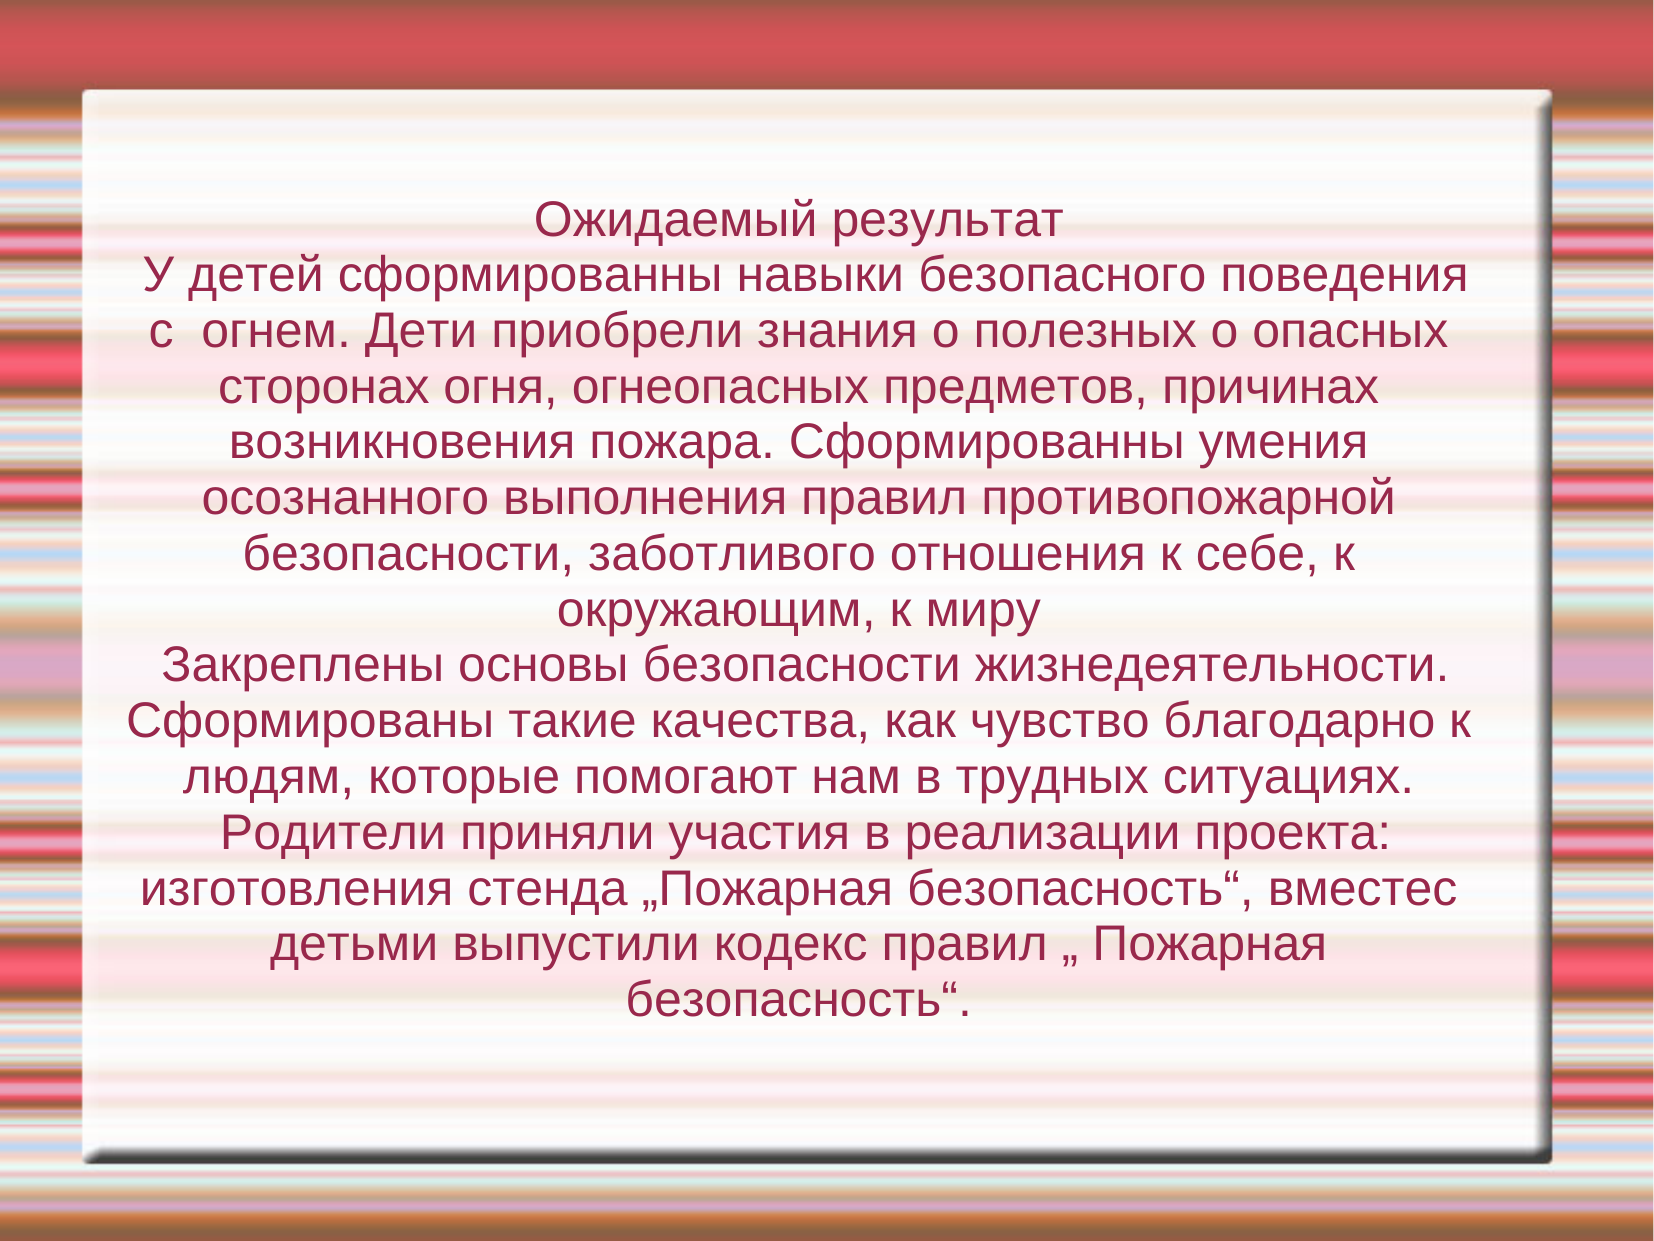

# Ожидаемый результат У детей сформированны навыки безопасного поведения с огнем. Дети приобрели знания о полезных о опасных сторонах огня, огнеопасных предметов, причинах возникновения пожара. Сформированны умения осознанного выполнения правил противопожарной безопасности, заботливого отношения к себе, к окружающим, к миру Закреплены основы безопасности жизнедеятельности. Сформированы такие качества, как чувство благодарно к людям, которые помогают нам в трудных ситуациях. Родители приняли участия в реализации проекта: изготовления стенда „Пожарная безопасность“, вместес детьми выпустили кодекс правил „ Пожарная безопасность“.